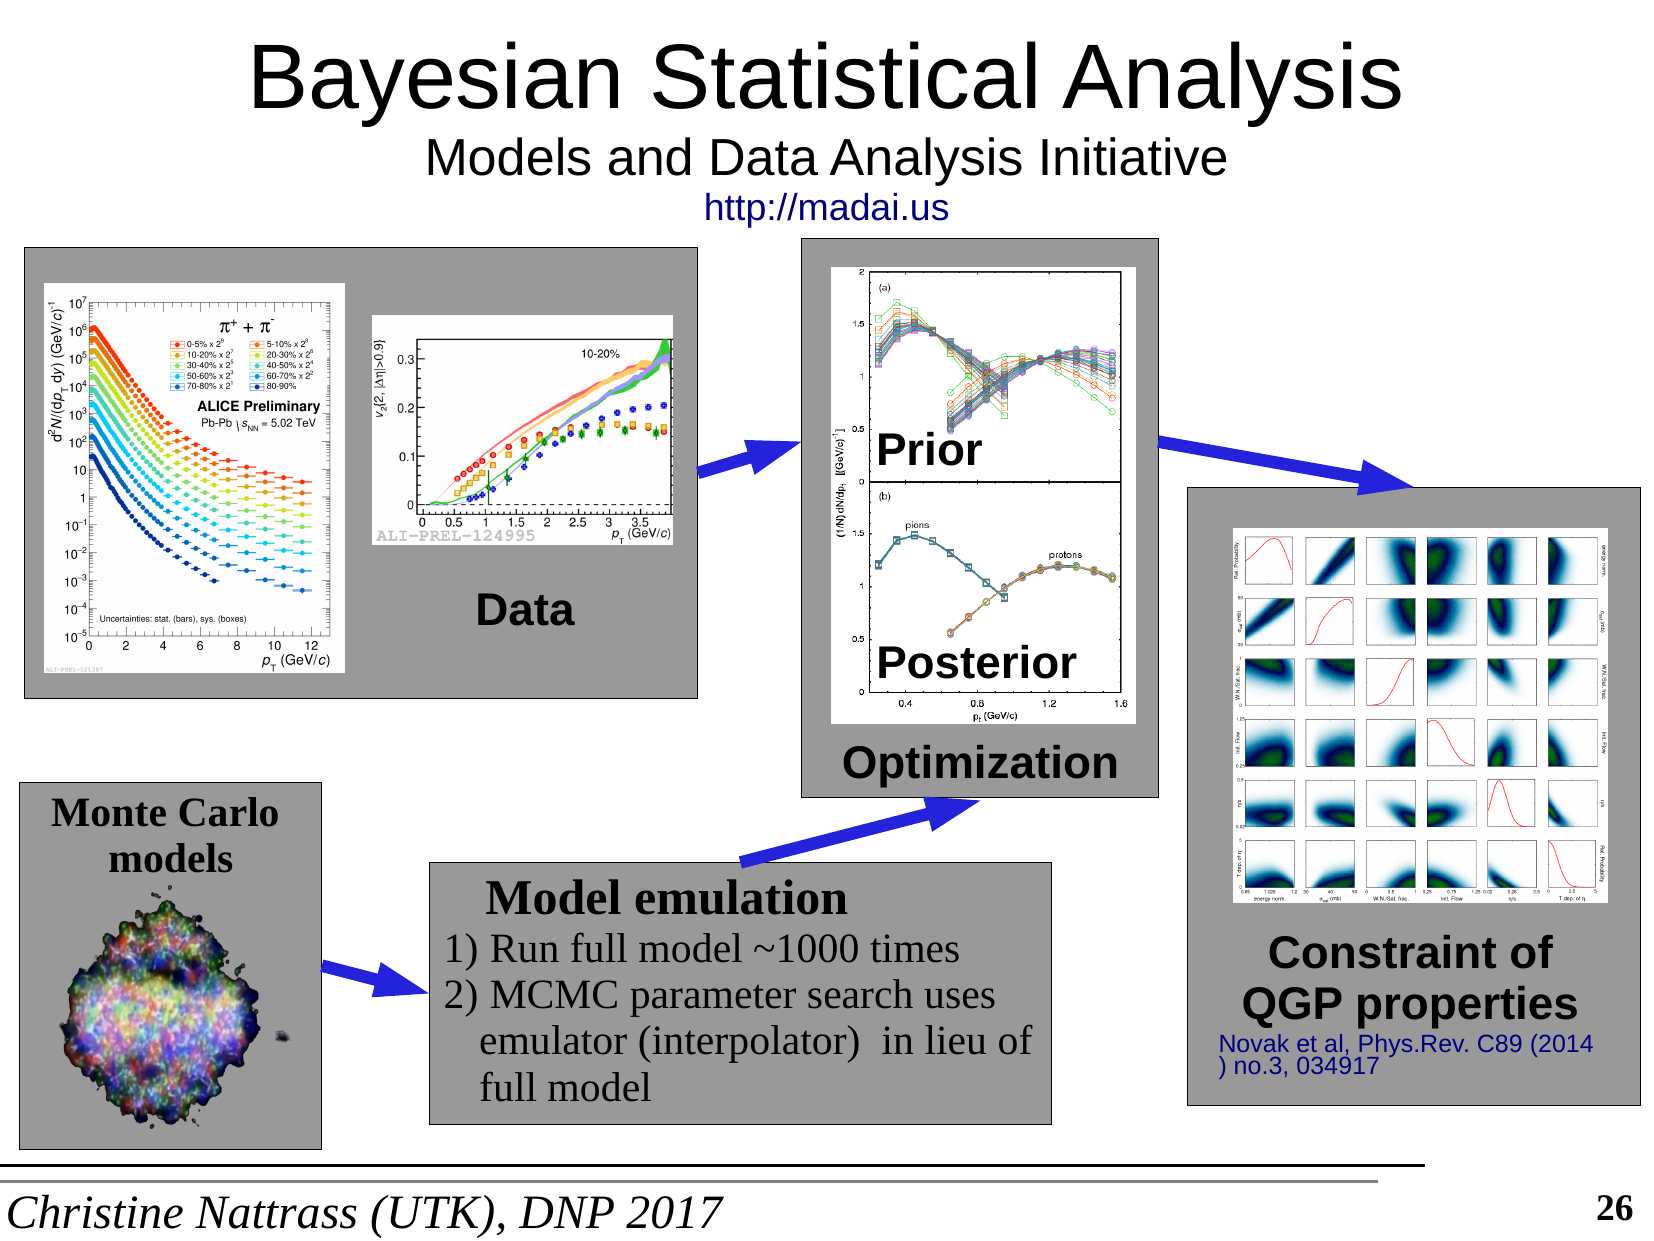

# Bayesian Statistical Analysis Models and Data Analysis Initiative http://madai.us
Prior
Posterior
Optimization
Data
Constraint of QGP properties
Novak et al, Phys.Rev. C89 (2014) no.3, 034917
Monte Carlo
models
Model emulation
 Run full model ~1000 times
 MCMC parameter search uses emulator (interpolator) in lieu of full model